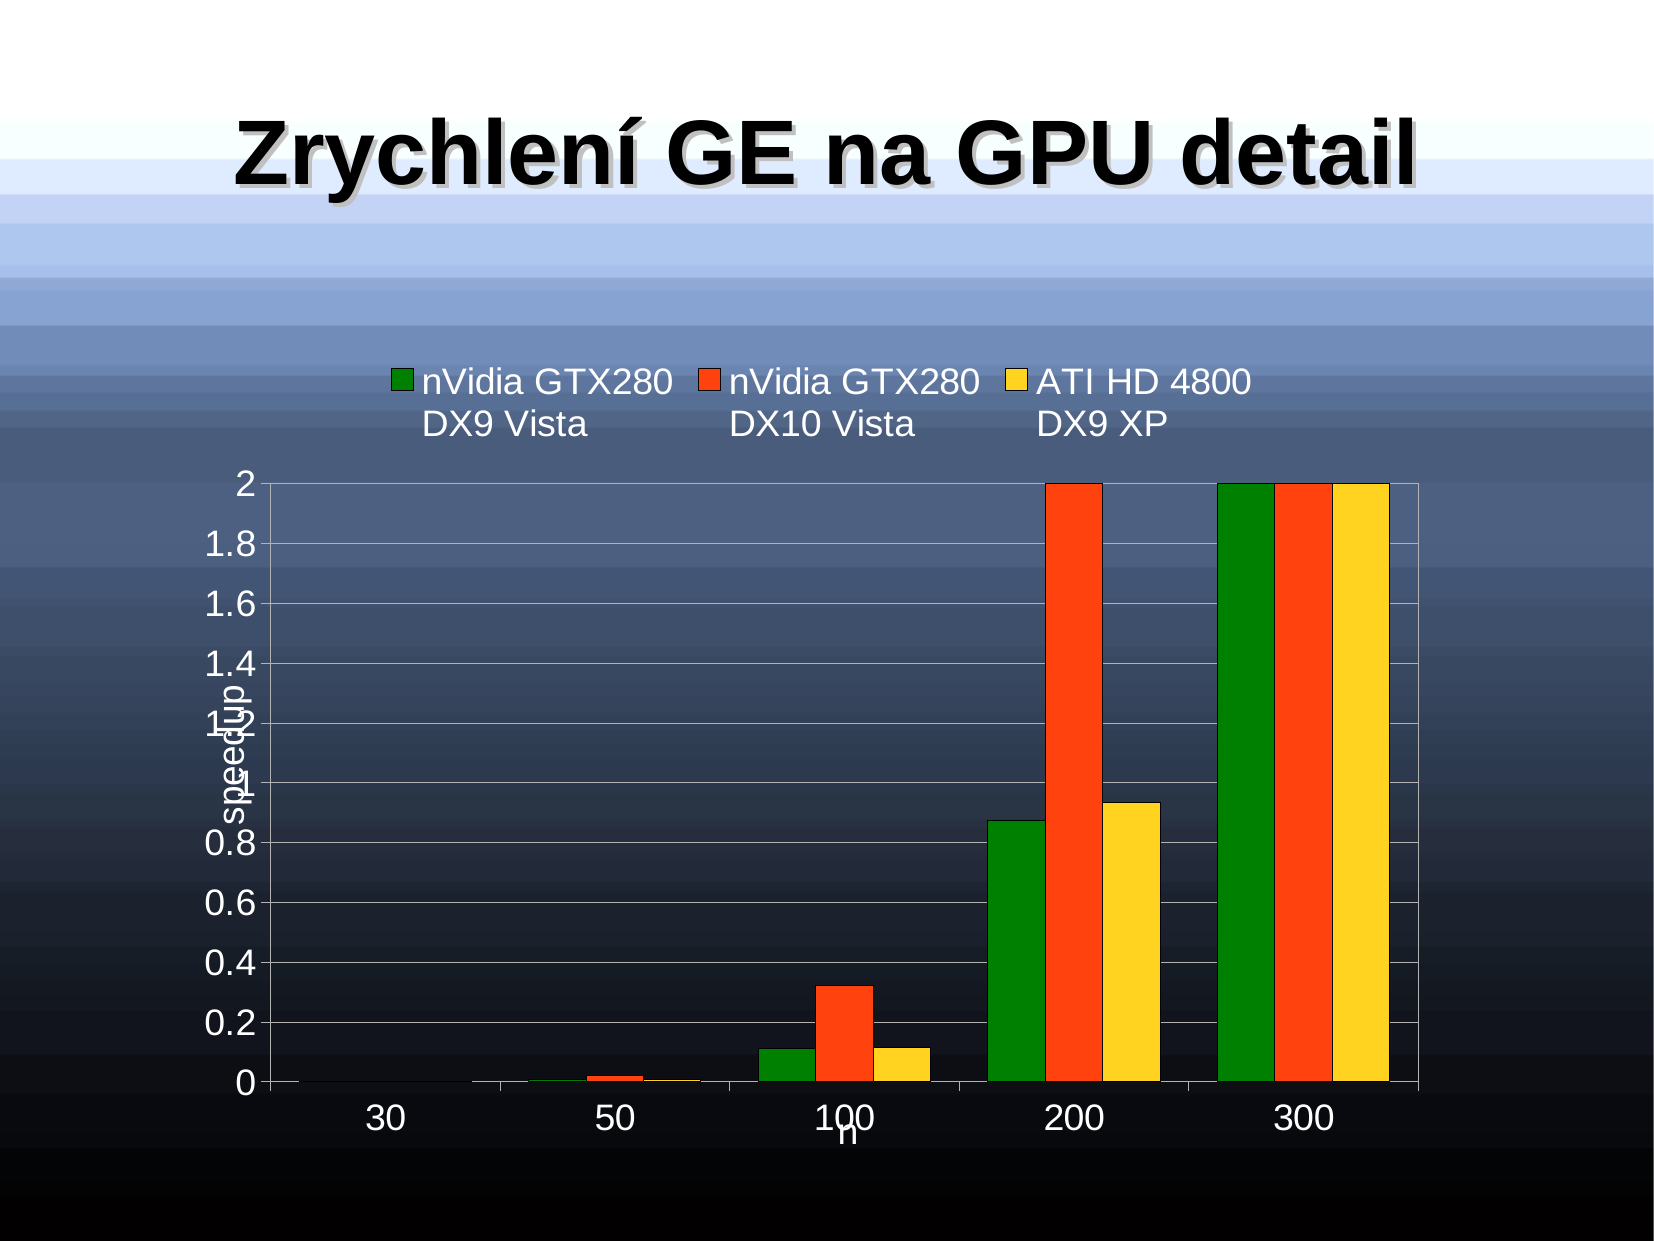

# Zrychlení GE na GPU detail
### Chart
| Category | nVidia GTX280
DX9 Vista | nVidia GTX280
DX10 Vista | ATI HD 4800
DX9 XP |
|---|---|---|---|
| 30 | 0.0 | 0.0 | 0.0 |
| 50 | 0.00884955752212389 | 0.0222222222222222 | 0.0091743119266055 |
| 100 | 0.111111111111111 | 0.321428571428571 | 0.115384615384615 |
| 200 | 0.875 | 4.66666666666667 | 0.933333333333333 |
| 300 | 2.875 | 9.2 | 3.06666666666667 |